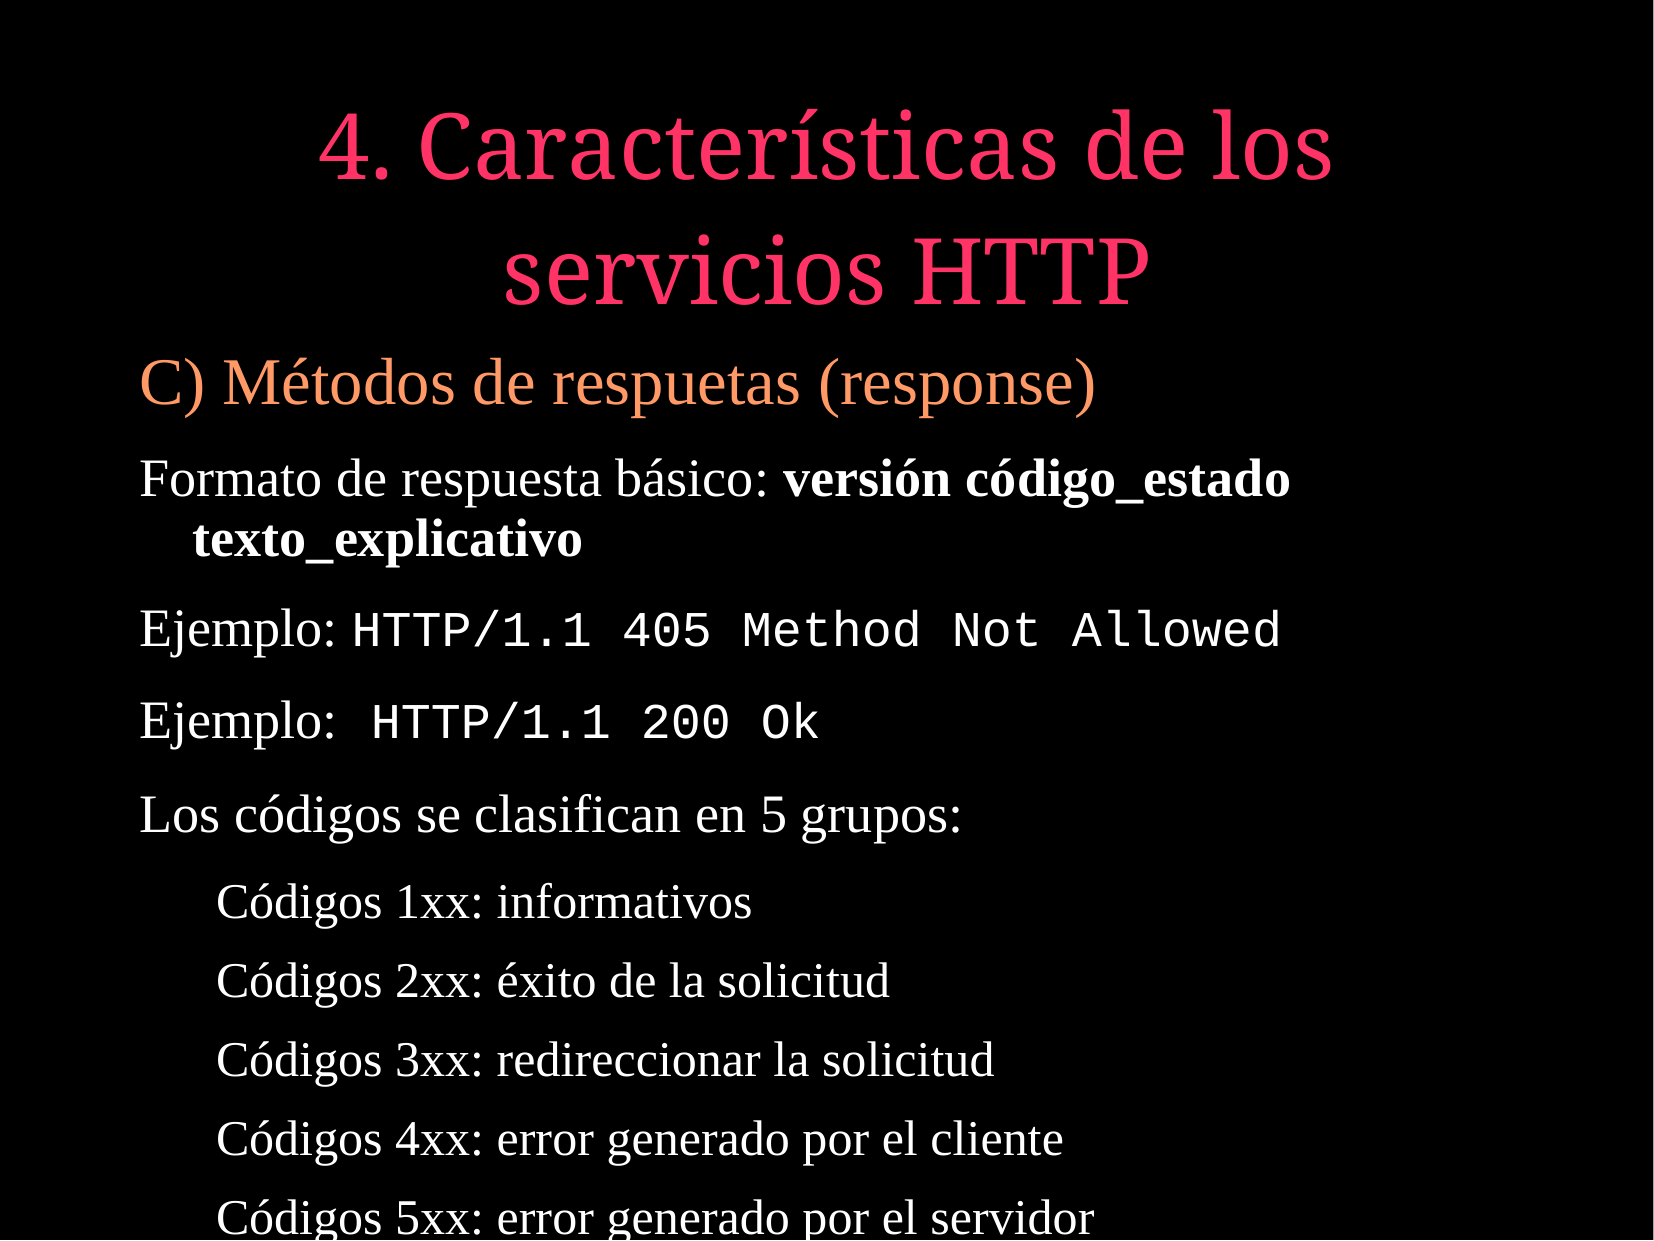

# 4. Características de los servicios HTTP
C) Métodos de respuetas (response)
Formato de respuesta básico: versión código_estado texto_explicativo
Ejemplo: HTTP/1.1 405 Method Not Allowed
Ejemplo: HTTP/1.1 200 Ok
Los códigos se clasifican en 5 grupos:
Códigos 1xx: informativos
Códigos 2xx: éxito de la solicitud
Códigos 3xx: redireccionar la solicitud
Códigos 4xx: error generado por el cliente
Códigos 5xx: error generado por el servidor